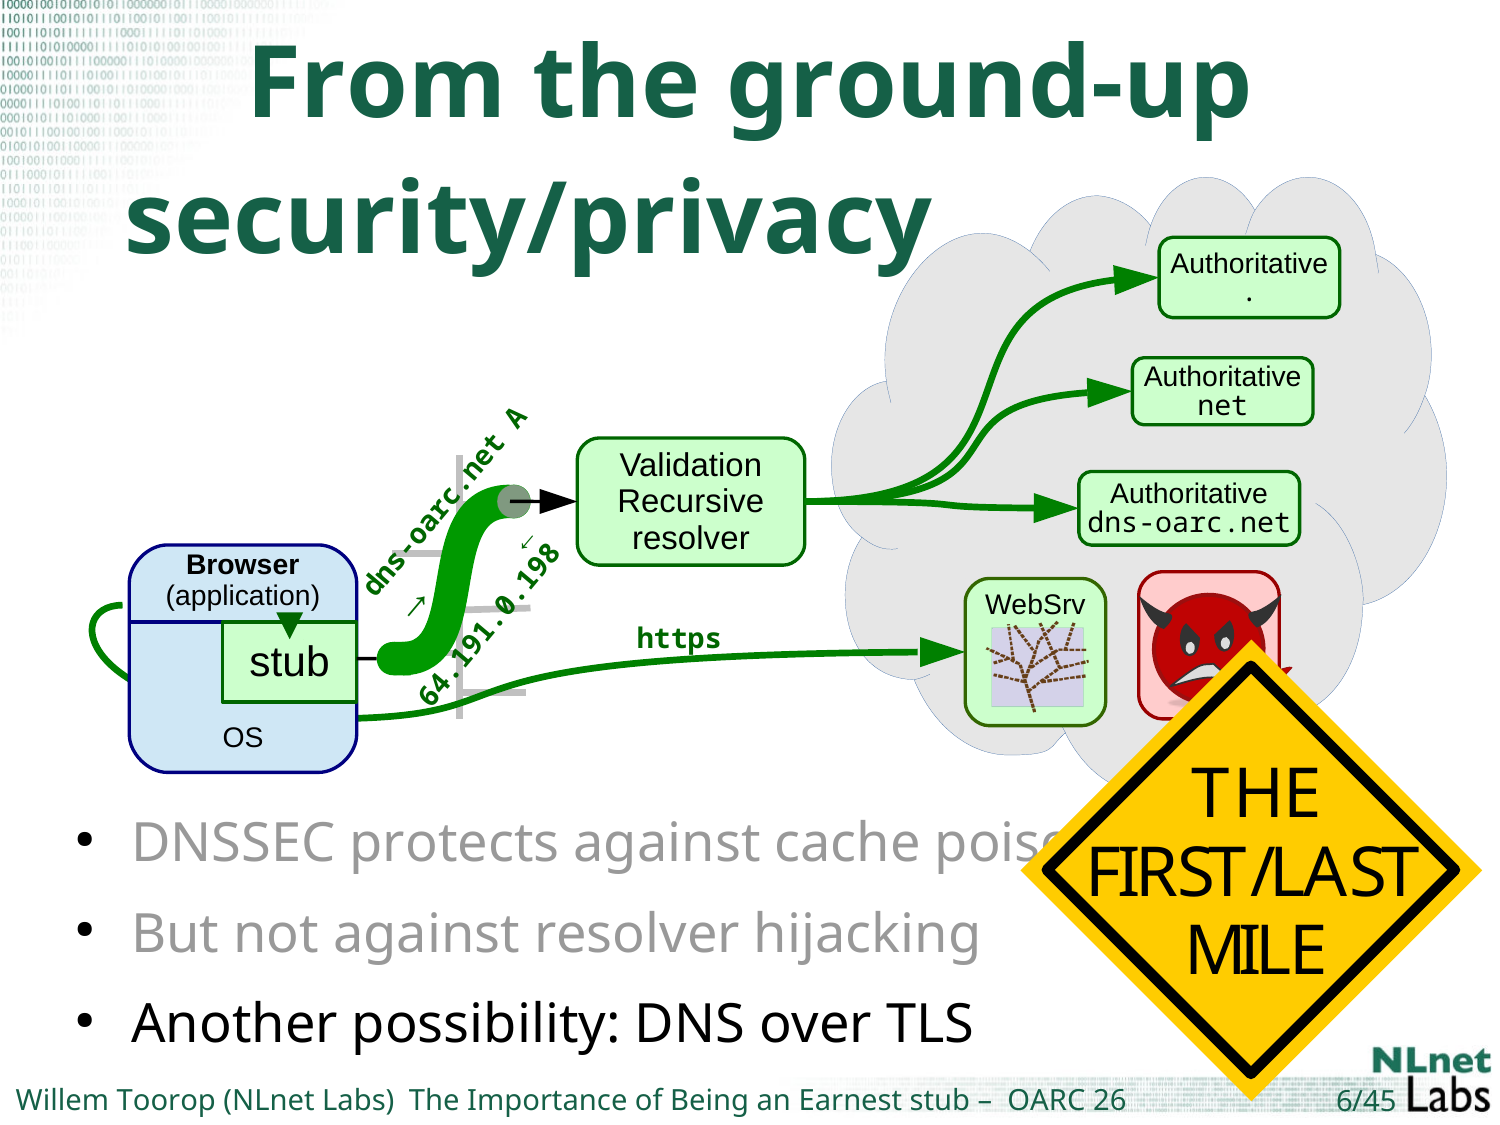

# From the ground-up security/privacy
DNSSEC protects against cache poisoning
But not against resolver hijacking
Another possibility: DNS over TLS